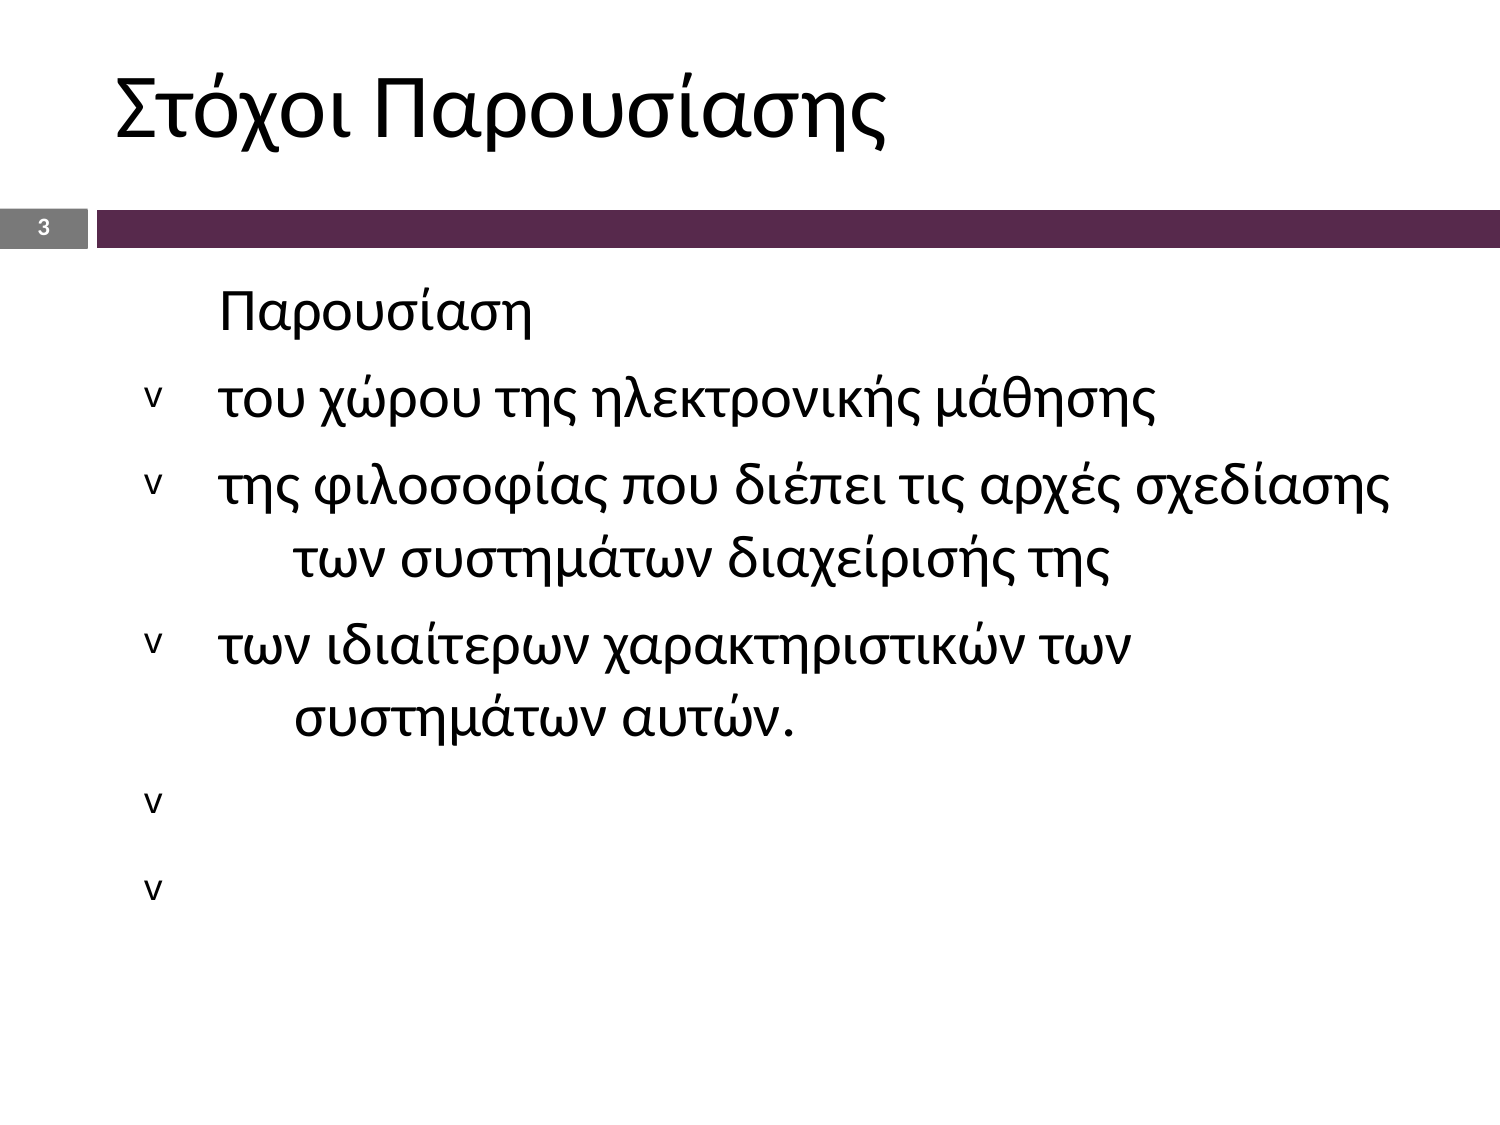

# Στόχοι Παρουσίασης
Παρουσίαση
του χώρου της ηλεκτρονικής μάθησης
της φιλοσοφίας που διέπει τις αρχές σχεδίασης των συστημάτων διαχείρισής της
των ιδιαίτερων χαρακτηριστικών των συστημάτων αυτών.